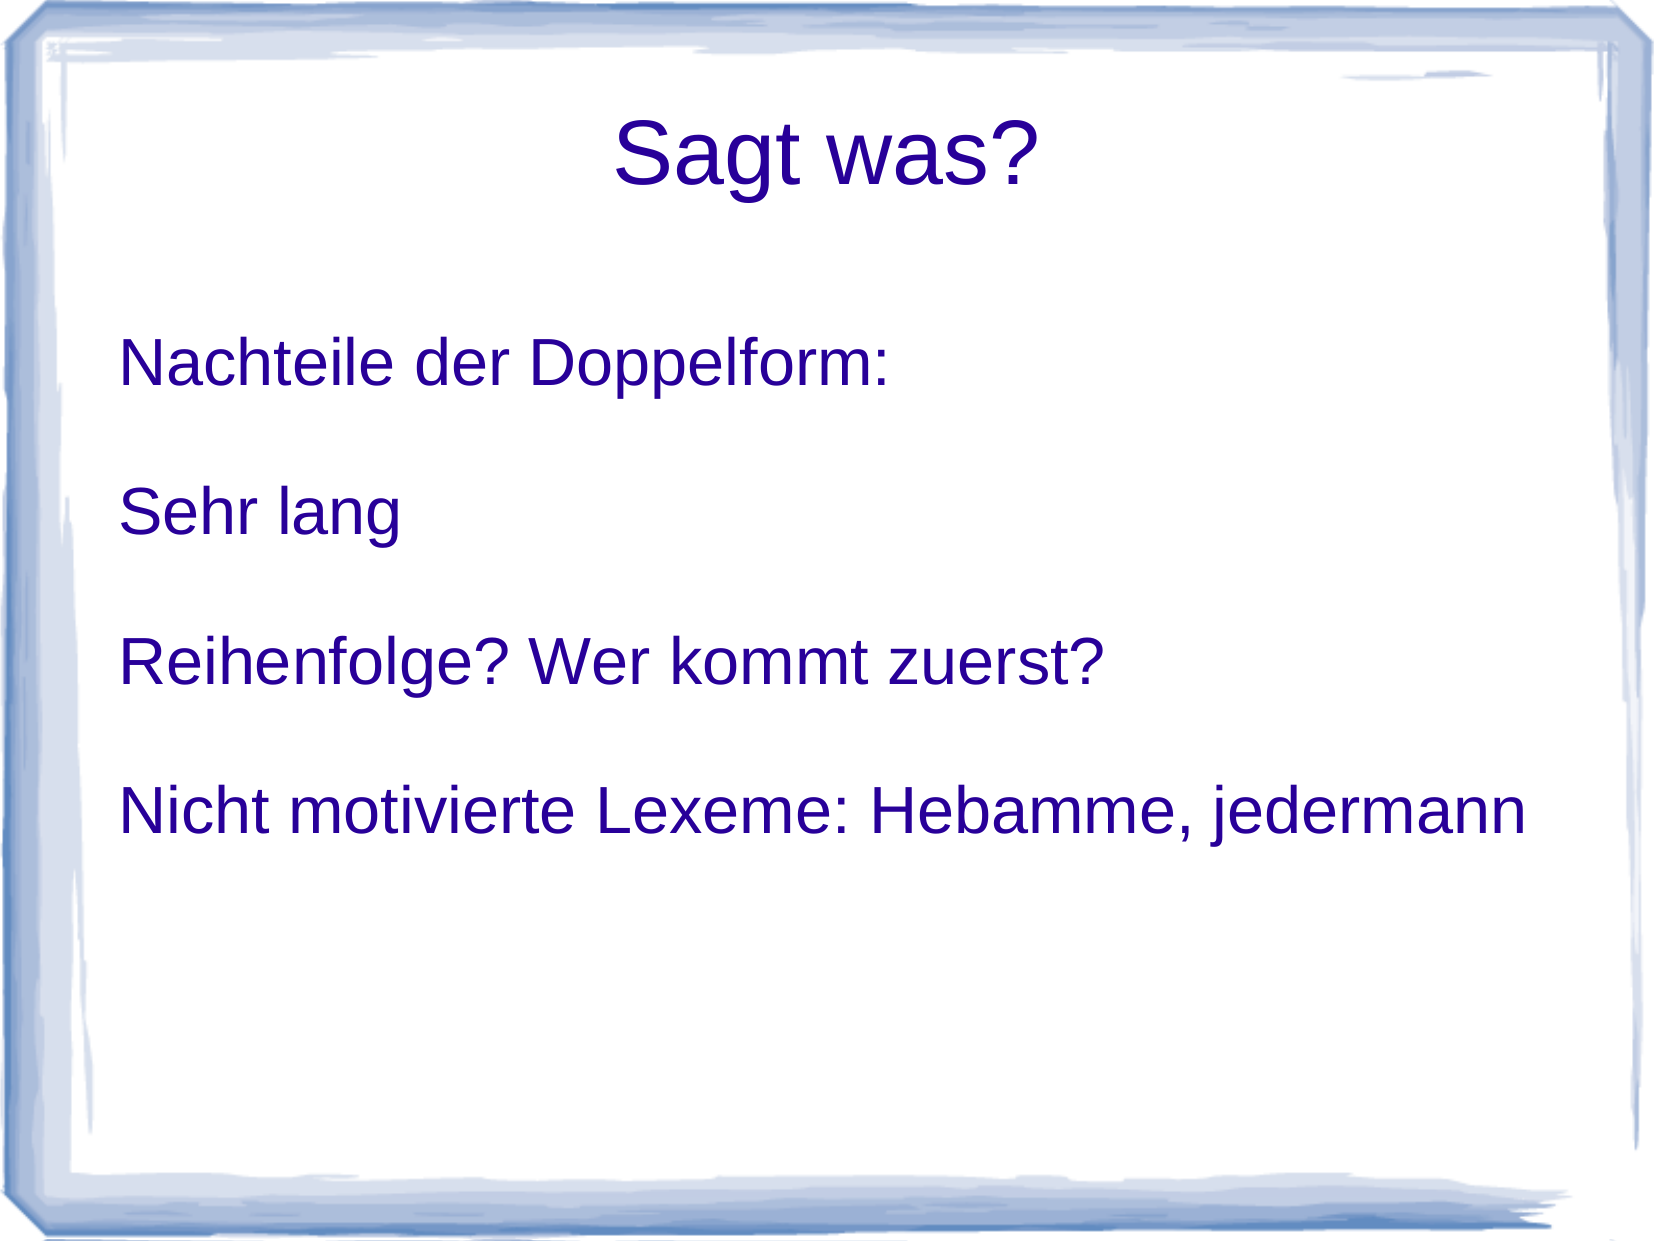

# Sagt was?
Nachteile der Doppelform:
Sehr lang
Reihenfolge? Wer kommt zuerst?
Nicht motivierte Lexeme: Hebamme, jedermann